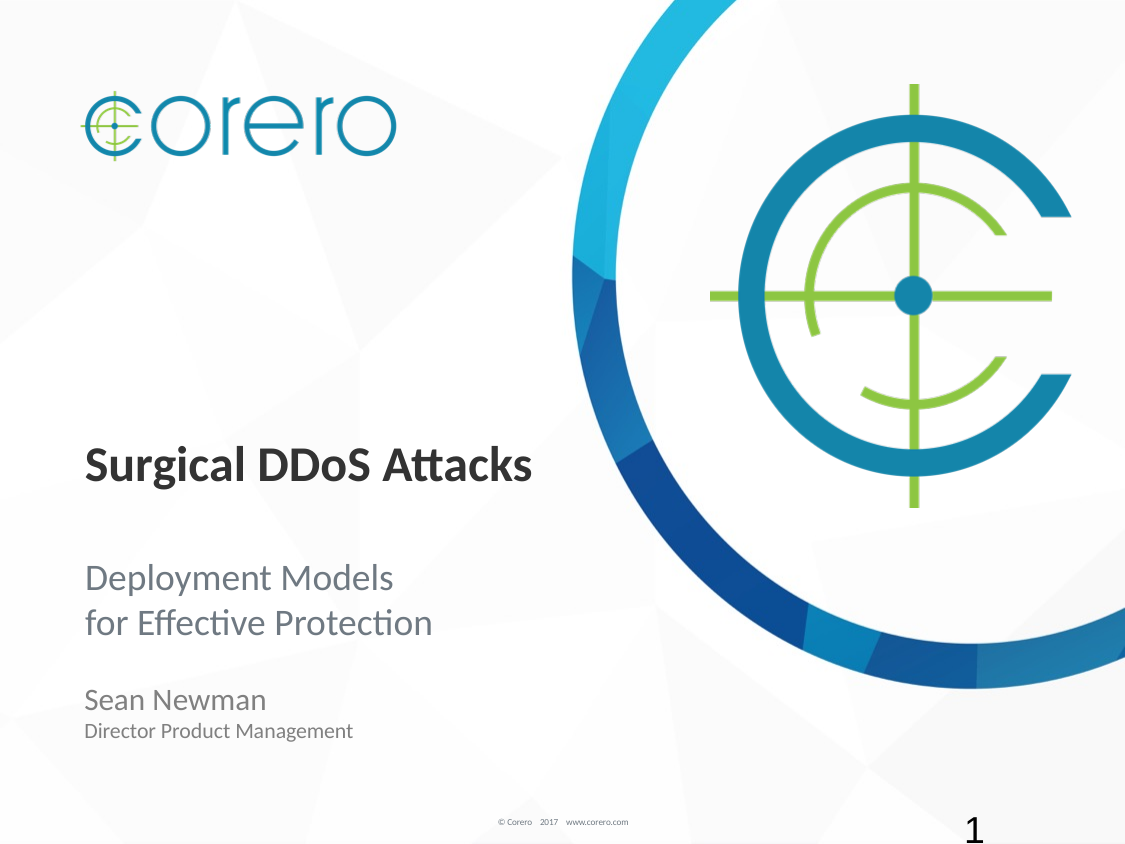

# Surgical DDoS Attacks
Deployment Models
for Effective Protection
Sean Newman
Director Product Management